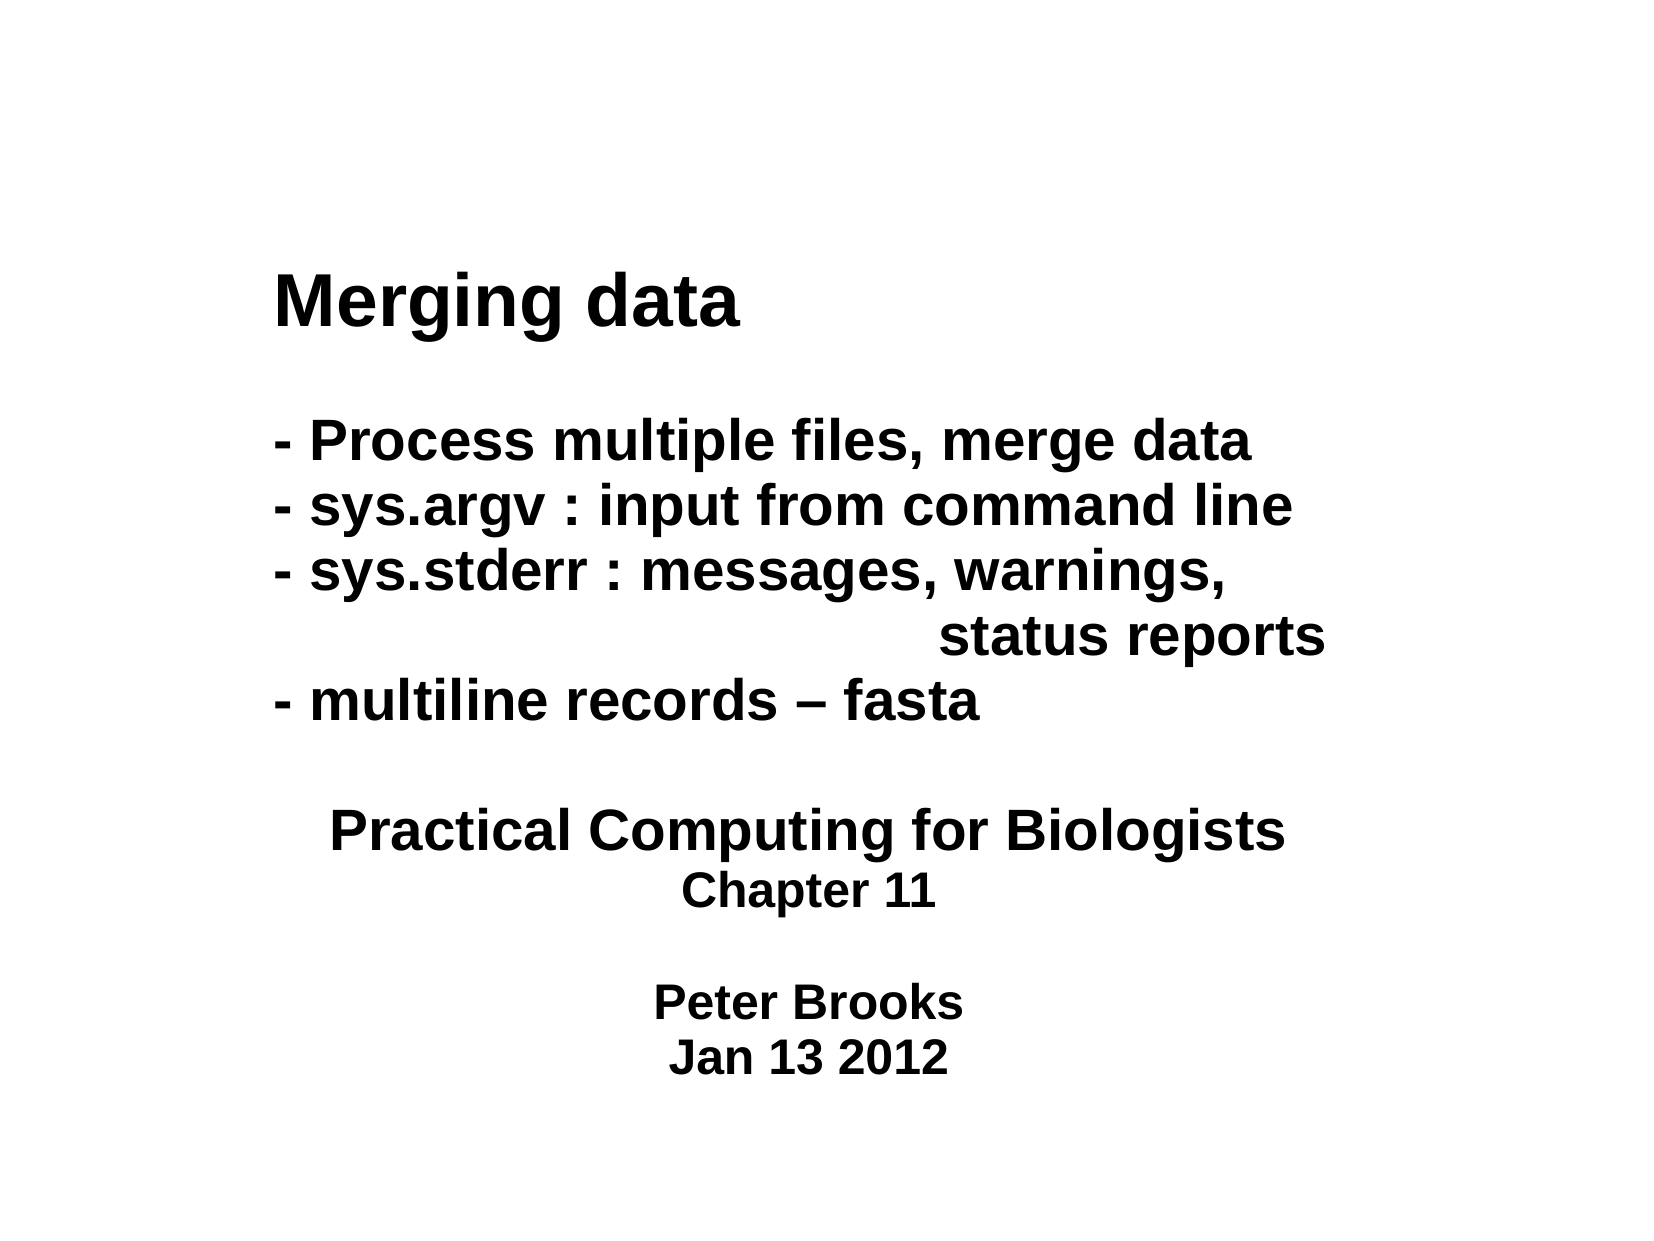

Merging data
- Process multiple files, merge data
- sys.argv : input from command line
- sys.stderr : messages, warnings,
									status reports
- multiline records – fasta
Practical Computing for Biologists
Chapter 11
Peter Brooks
Jan 13 2012